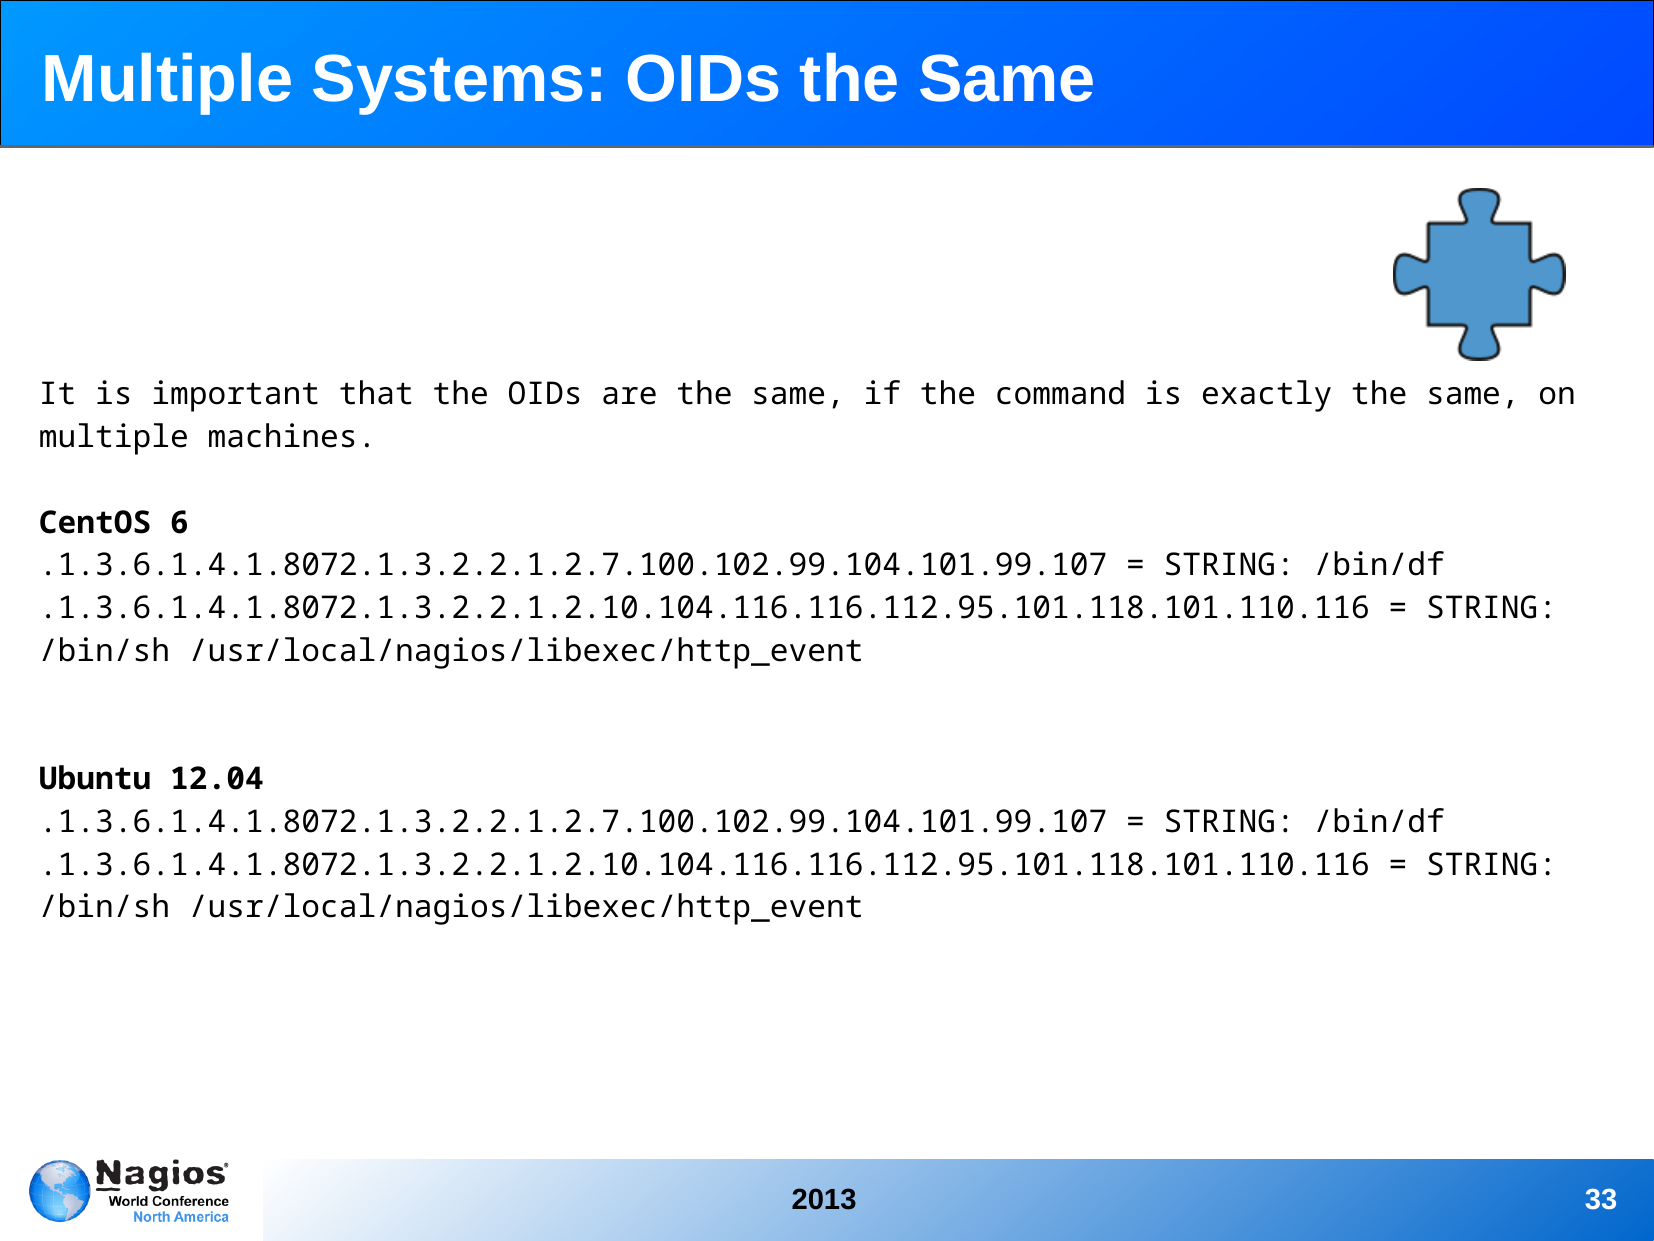

# Multiple Systems: OIDs the Same
It is important that the OIDs are the same, if the command is exactly the same, on multiple machines.
CentOS 6
.1.3.6.1.4.1.8072.1.3.2.2.1.2.7.100.102.99.104.101.99.107 = STRING: /bin/df
.1.3.6.1.4.1.8072.1.3.2.2.1.2.10.104.116.116.112.95.101.118.101.110.116 = STRING: /bin/sh /usr/local/nagios/libexec/http_event
Ubuntu 12.04
.1.3.6.1.4.1.8072.1.3.2.2.1.2.7.100.102.99.104.101.99.107 = STRING: /bin/df
.1.3.6.1.4.1.8072.1.3.2.2.1.2.10.104.116.116.112.95.101.118.101.110.116 = STRING: /bin/sh /usr/local/nagios/libexec/http_event
2011
33